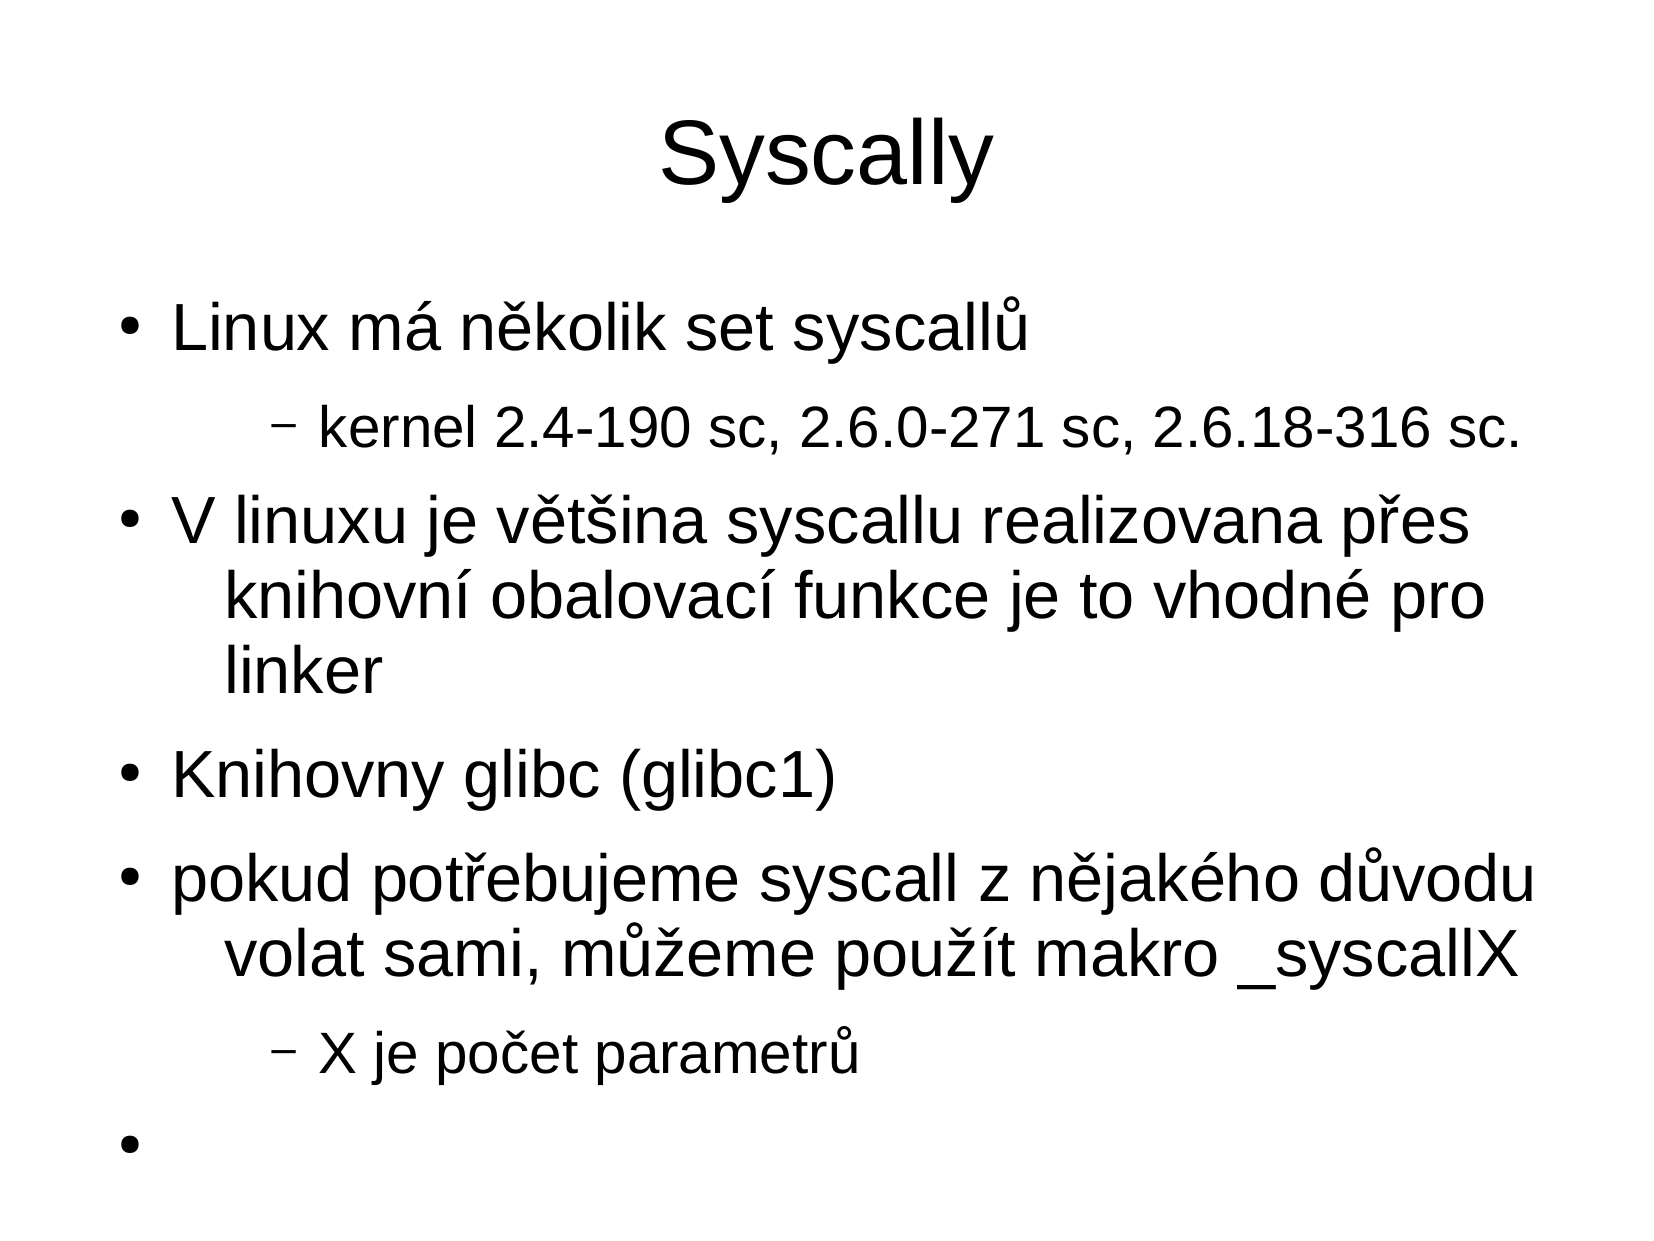

# Syscally
Linux má několik set syscallů
kernel 2.4-190 sc, 2.6.0-271 sc, 2.6.18-316 sc.
V linuxu je většina syscallu realizovana přes knihovní obalovací funkce je to vhodné pro linker
Knihovny glibc (glibc1)
pokud potřebujeme syscall z nějakého důvodu volat sami, můžeme použít makro _syscallX
X je počet parametrů